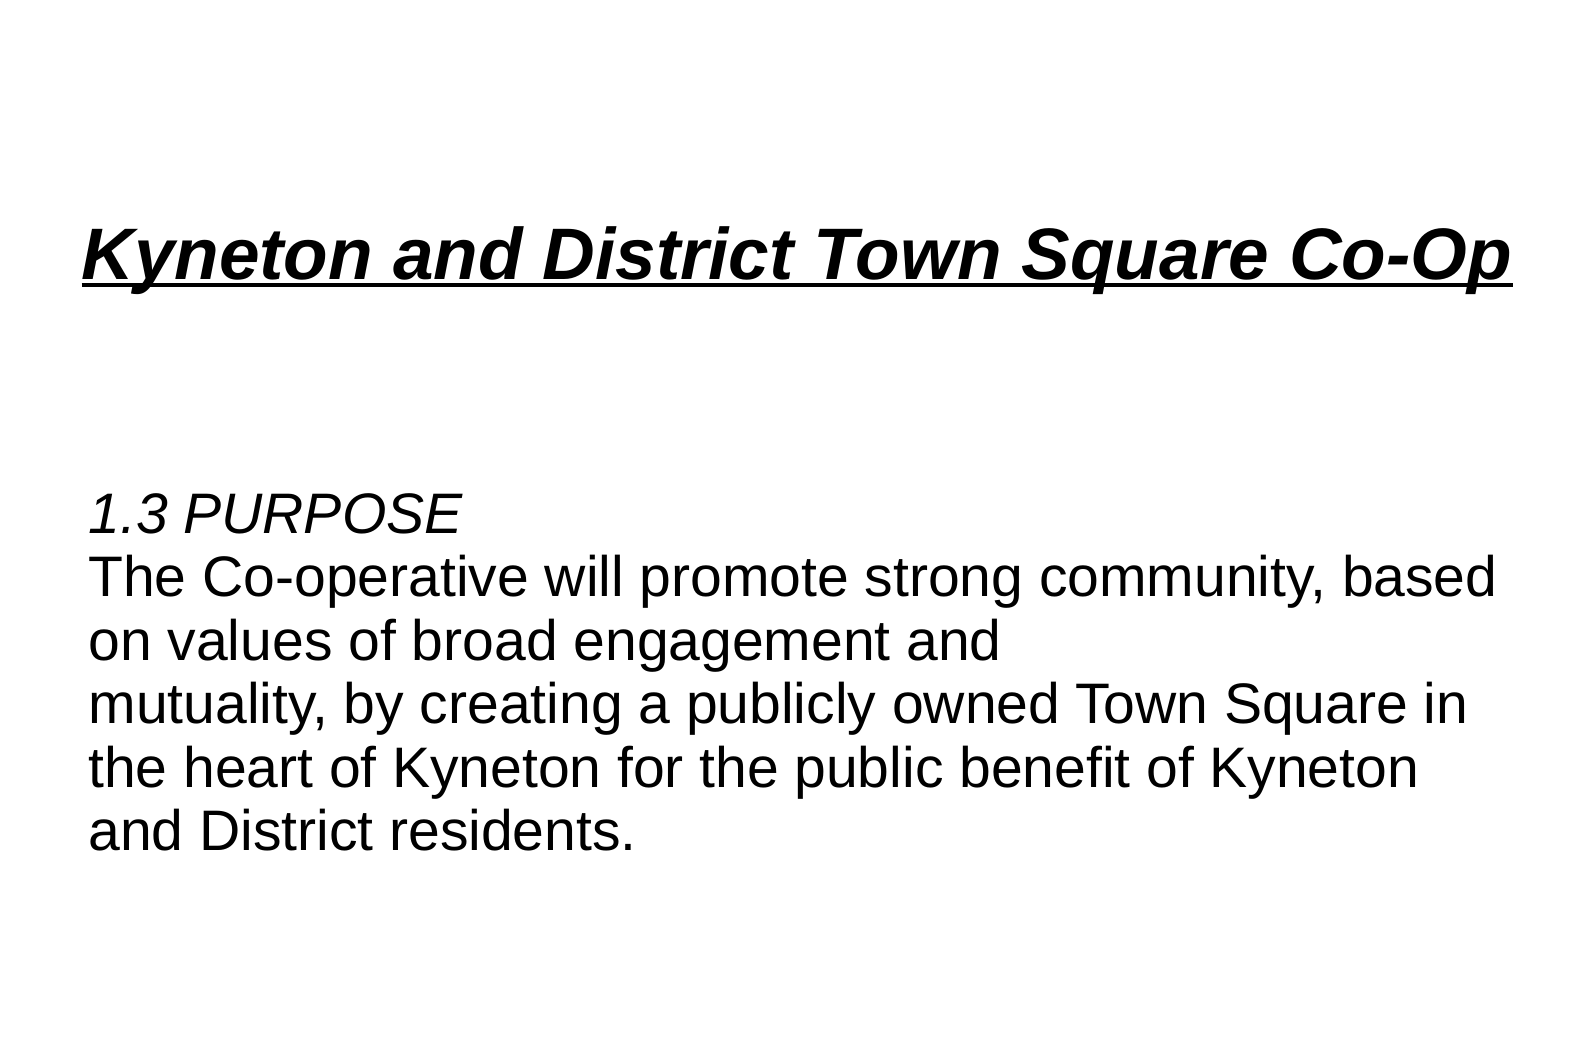

# Kyneton and District Town Square Co-Op
1.3 PURPOSE
The Co-operative will promote strong community, based on values of broad engagement and
mutuality, by creating a publicly owned Town Square in the heart of Kyneton for the public benefit of Kyneton and District residents.